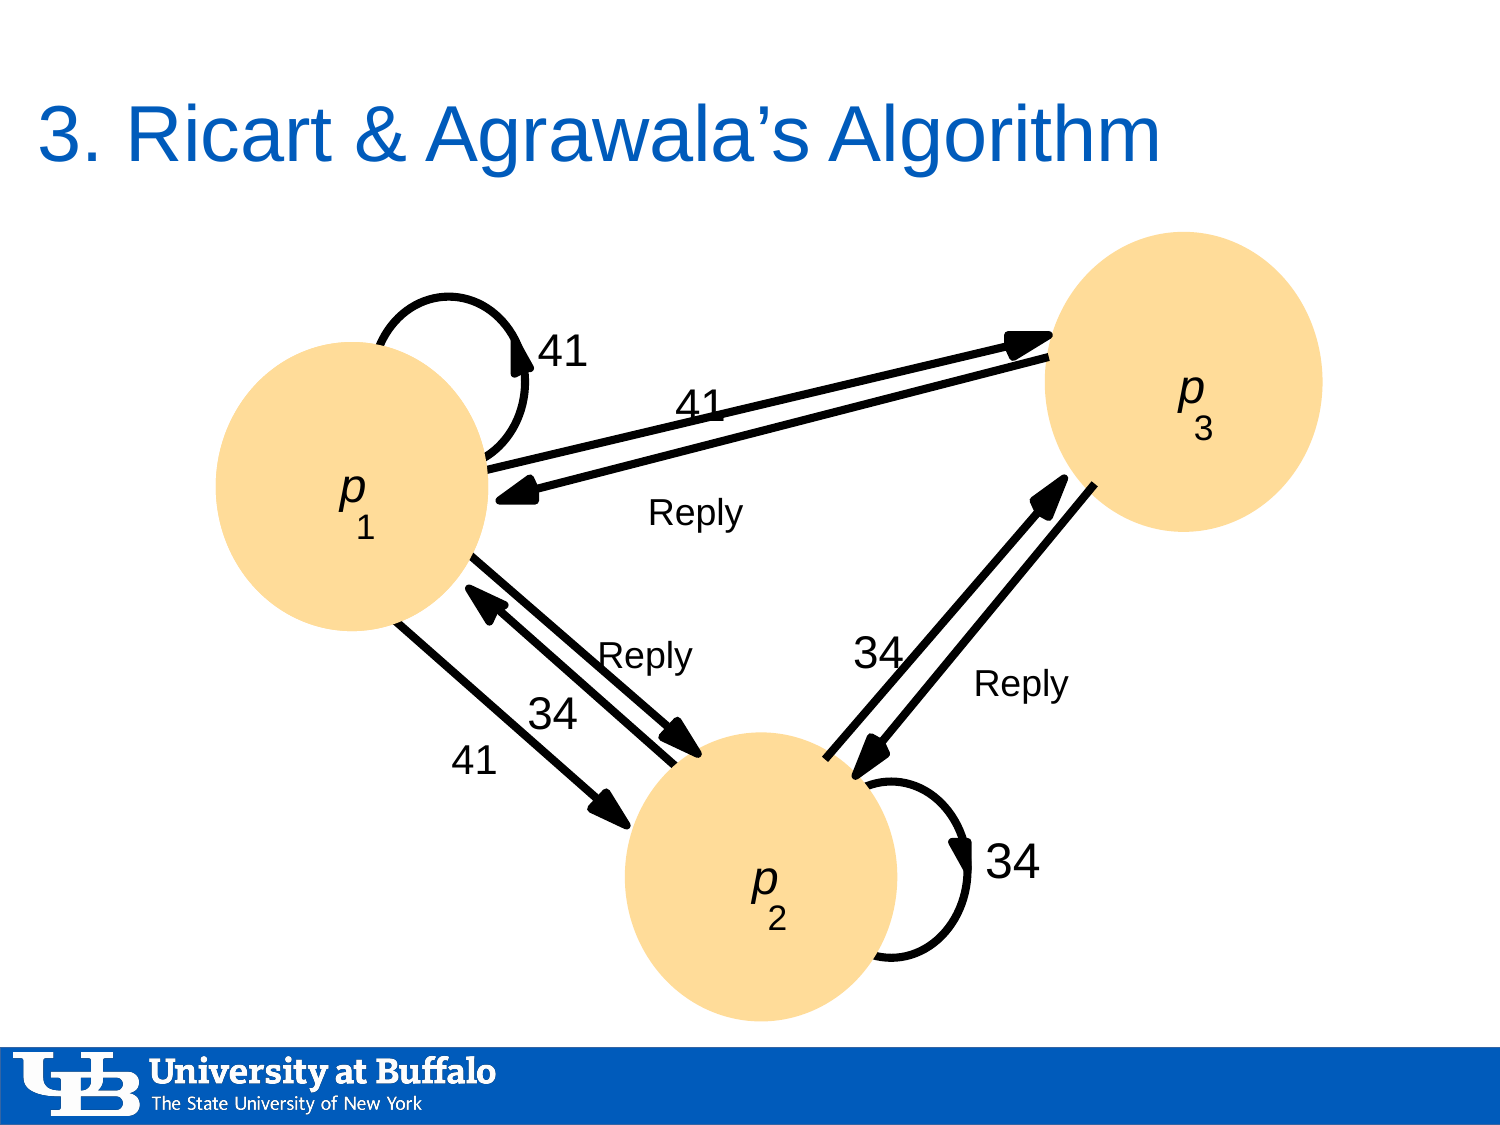

# 3. Ricart & Agrawala’s Algorithm
41
p
41
3
p
Reply
1
34
Reply
Reply
34
41
34
p
2